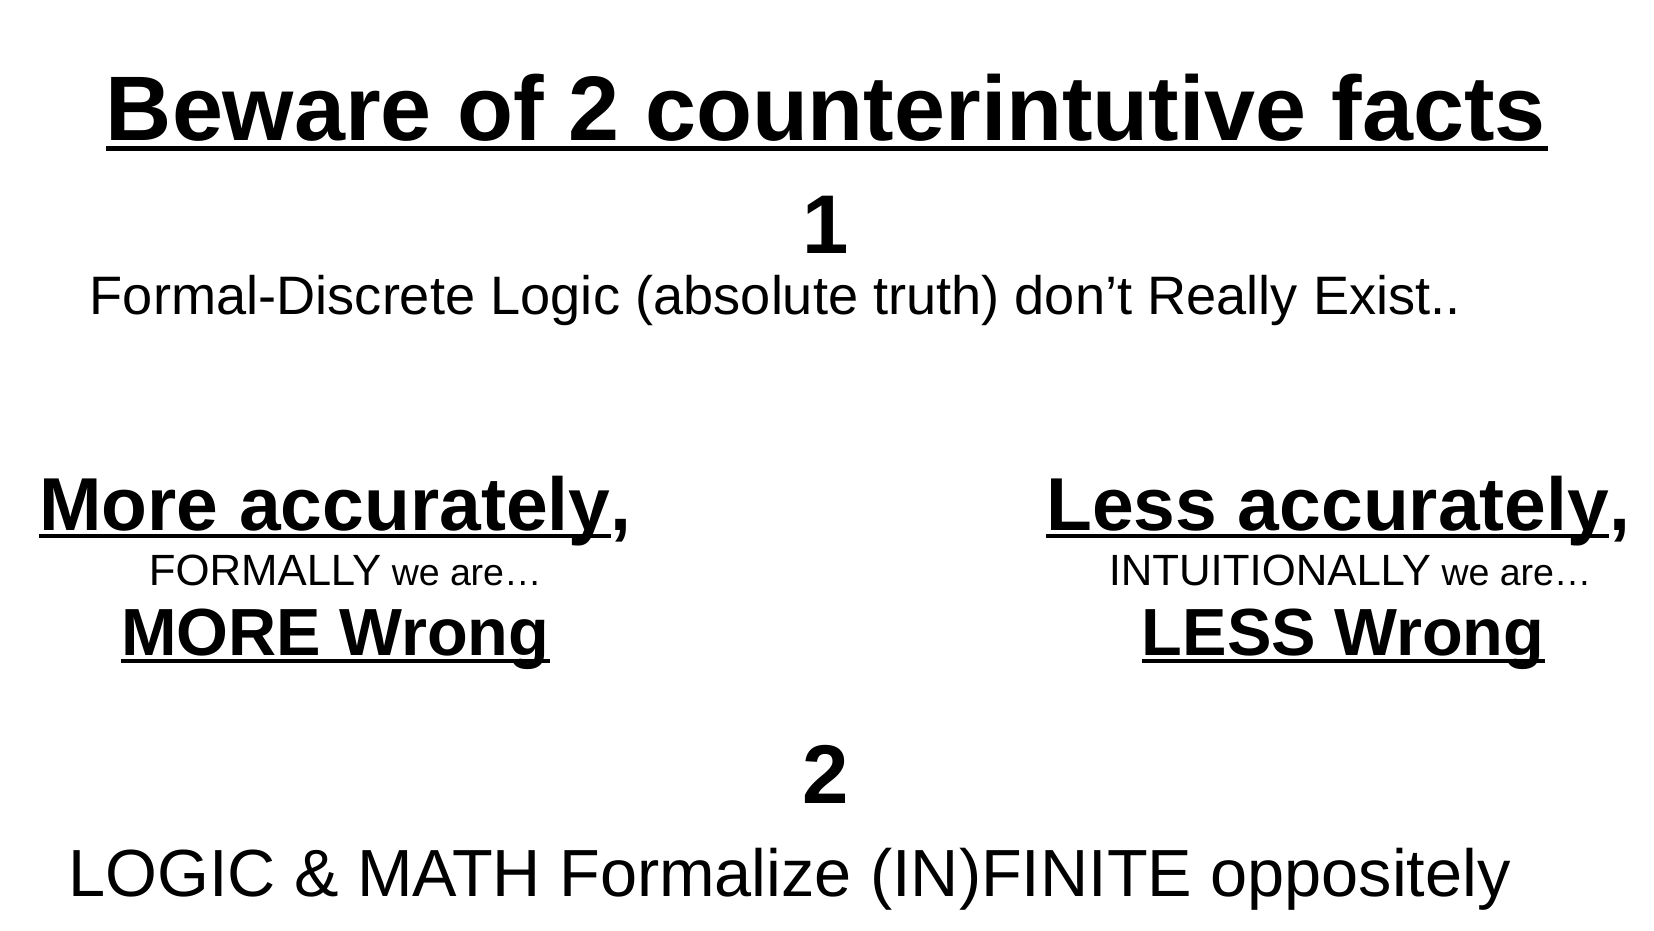

# Beware of 2 counterintutive facts
1
Formal-Discrete Logic (absolute truth) don’t Really Exist..
 More accurately, Less accurately,
 FORMALLY we are… INTUITIONALLY we are…
 MORE Wrong LESS Wrong
2
 LOGIC & MATH Formalize (IN)FINITE oppositely